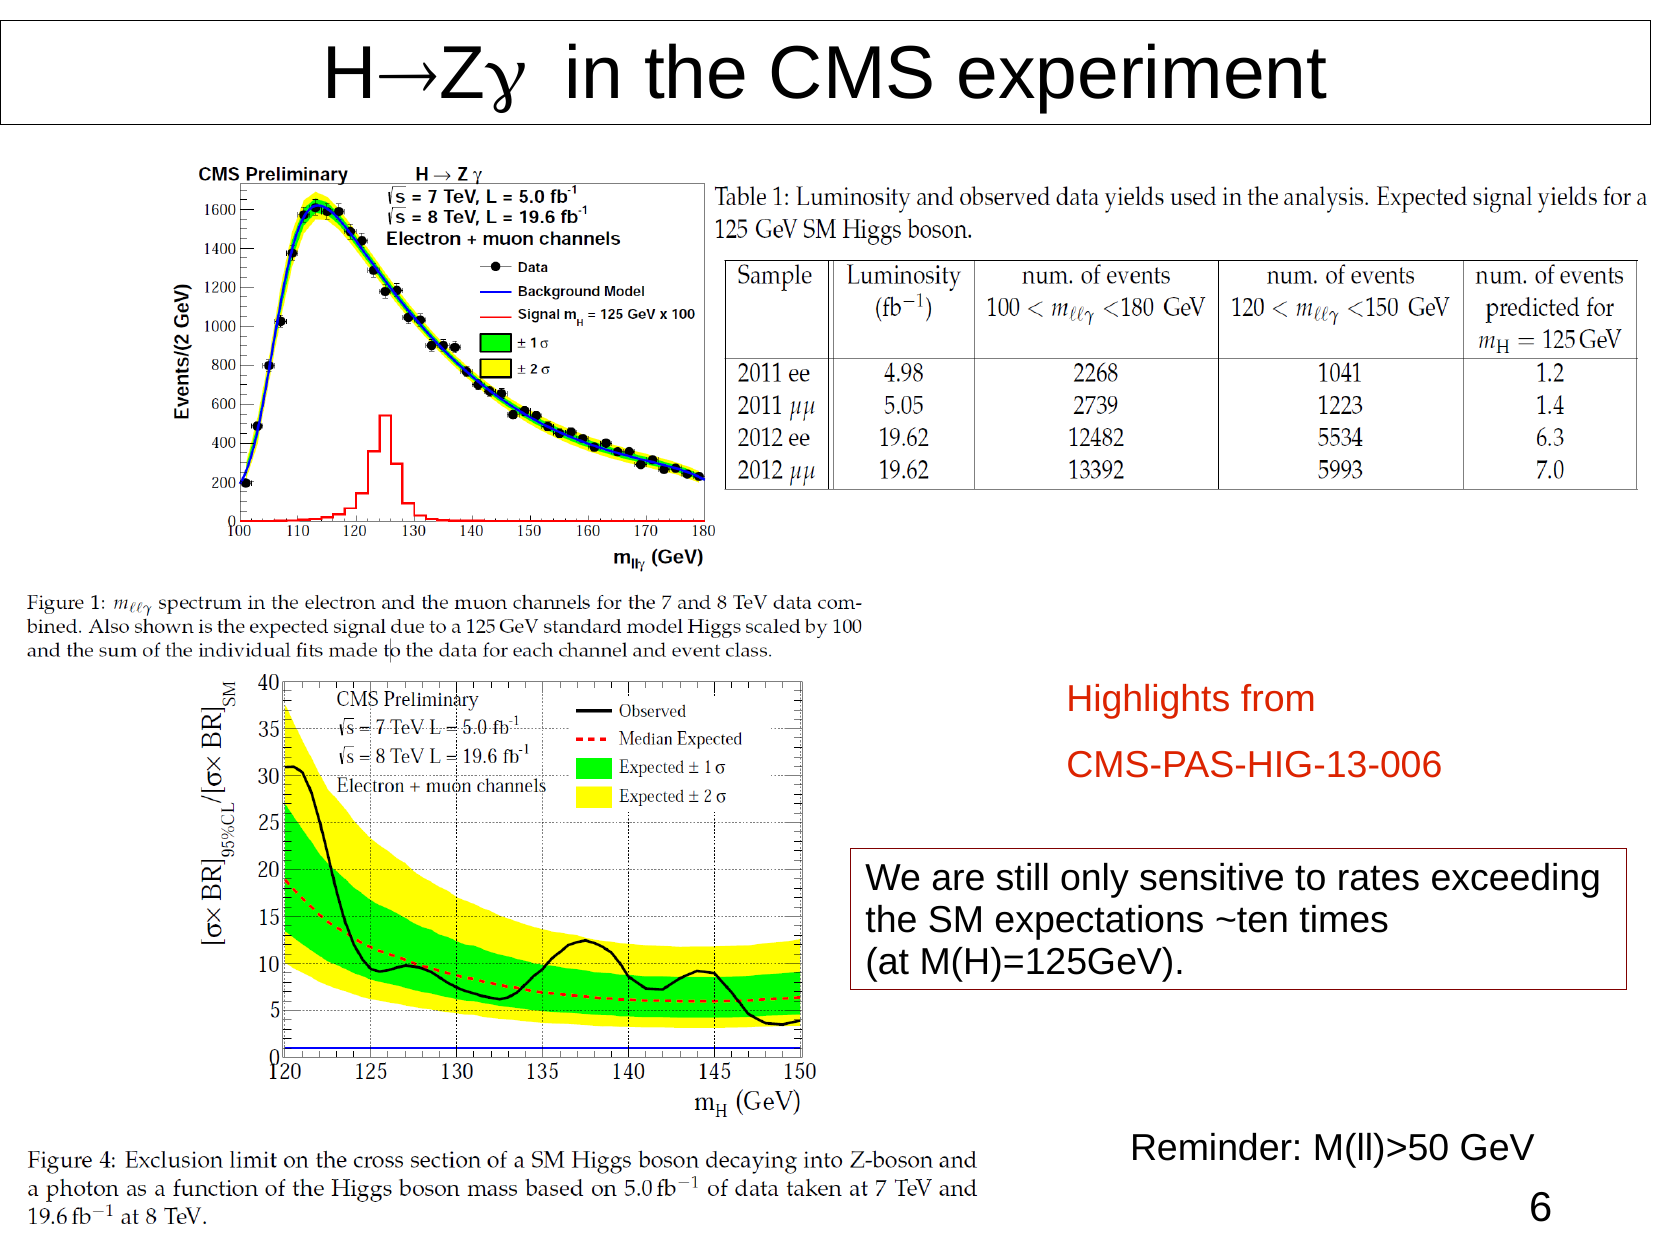

# HZ in the CMS experiment
Highlights from
CMS-PAS-HIG-13-006
We are still only sensitive to rates exceeding
the SM expectations ~ten times
(at M(H)=125GeV).
Reminder: M(ll)>50 GeV
 The analysis flow was presented in LUM POG meeting and also here :
RunA : /SingleMu/Run2012A-PromptReco-v1/AOD
Only two Fills are used for the exercise and each contains only one (CMS) run of ~ 100 pb-1
Fill 2513 2596
run 191226 193621
JSON (this is the first version of the ICHEP file):
/afs/cern.ch/cms/CAF/CMSCOMM/COMM_DQM/certification/Collisions12/8TeV/Prompt/Cert_190456-195775_8TeV_PromptReco_Collisions12_JSON.txt
 MC (low lumi!)
Zmumu(DY):
/DYToMuMu_M-20_CT10_TuneZ2star_8TeV-powheg-pythia6/Summer12-PU_S8_START52_V9-v2/AODSIM
 DATA:
 May10 : /Mu/Run2010B-Nov4ReReco_v1/RECOMay 10 : /Mu/Run2010B-Nov4ReReco_v1/RECO
 v4 : /Mu/Run2010B-Nov4ReReco_v1/RECO
05Aug : /Mu/Run2010B-Nov4ReReco_v1/RECO
 v6
RunBv1
 MC
Zmumu(DY):
/DYToMuMu_M-20_CT10_TuneZ2_7TeV-powheg-pythia/Fall10-START38_V12-v1/GEN-SIM-RECO
QCD:
/QCD_Pt-20_MuEnrichedPt-15_TuneZ2_7TeV-pythia6/Fall10-START38_V12-v1/GEN-SIM-RECO
/QCD_MuPt5EtaFilter_7TeV-pythia6/Fall10-START38_V12-v1/GEN-SIM-RECO
ttbar:
/TT_TuneZ2_7TeV-pythia6-tauola/Fall10-START38_V12-v1/GEN-SIM-RECO
Ztautau:
/DYToTauTau_M-20_TuneZ2_7TeV-pythia6-tauola/Fall10-START38_V12-v1/GEN-SIM-RECO
Wmunu:
/WToMuNu_TuneZ2_7TeV-pythia6/Fall10-START38_V12-v1/GEN-SIM-RECO
 DATA:
 May10 : /Mu/Run2010B-Nov4ReReco_v1/RECOMay 10 : /Mu/Run2010B-Nov4ReReco_v1/RECO
 v4 : /Mu/Run2010B-Nov4ReReco_v1/RECO
05Aug : /Mu/Run2010B-Nov4ReReco_v1/RECO
 v6
RunBv1
 MC
Zmumu(DY):
/DYToMuMu_M-20_CT10_TuneZ2_7TeV-powheg-pythia/Fall10-START38_V12-v1/GEN-SIM-RECO
QCD:
/QCD_Pt-20_MuEnrichedPt-15_TuneZ2_7TeV-pythia6/Fall10-START38_V12-v1/GEN-SIM-RECO
/QCD_MuPt5EtaFilter_7TeV-pythia6/Fall10-START38_V12-v1/GEN-SIM-RECO
ttbar:
/TT_TuneZ2_7TeV-pythia6-tauola/Fall10-START38_V12-v1/GEN-SIM-RECO
Ztautau:
/DYToTauTau_M-20_TuneZ2_7TeV-pythia6-tauola/Fall10-START38_V12-v1/GEN-SIM-RECO
Wmunu:
/WToMuNu_TuneZ2_7TeV-pythia6/Fall10-START38_V12-v1/GEN-SIM-RECO
 DATA:
 May10 :/DoubleMu/Run2011A-May10ReReco-v1/AOD
 v4 : /Mu/Run2010B-Nov4ReReco_v1/RECO
05Aug : /Mu/Run2010B-Nov4ReReco_v1/RECO
 v6
RunBv1
 MC
Zmumu(DY):
/DYToMuMu_M-20_CT10_TuneZ2_7TeV-powheg-pythia/Fall10-START38_V12-v1/GEN-SIM-RECO
QCD:
/QCD_Pt-20_MuEnrichedPt-15_TuneZ2_7TeV-pythia6/Fall10-START38_V12-v1/GEN-SIM-RECO
/QCD_MuPt5EtaFilter_7TeV-pythia6/Fall10-START38_V12-v1/GEN-SIM-RECO
ttbar:
/TT_TuneZ2_7TeV-pythia6-tauola/Fall10-START38_V12-v1/GEN-SIM-RECO
Ztautau:
/DYToTauTau_M-20_TuneZ2_7TeV-pythia6-tauola/Fall10-START38_V12-v1/GEN-SIM-RECO
Wmunu:
/WToMuNu_TuneZ2_7TeV-pythia6/Fall10-START38_V12-v1/GEN-SIM-RECO
 Regularly questions in HN appear related to luminosity calculation validity in particular
 “special” runs
 Could we have a discussion on this next week with an expert making a brief overview
 of different running conditions, and luminosity considerations for them
 Maybe we can arrive at a general statement so we can refer people to it (we can put it
 on our page)
 Do we want to take the opportunity and go through luminosity issues people consider
 “pending”?
 DATA:
 RunA : /SingleMu/Run2012A-PromptReco-v1/AOD
 RunB : /SingleMu/Run2012B-PromptReco-v1/AOD
Divided in:
“Run” A1 A2 A3 A4 A5
run 190456-190738
range
 B1 B2 B3 B4 B5
JSON:
/afs/cern.ch/cms/CAF/CMSCOMM/COMM_DQM/certification/Collisions12/8TeV/Prompt/Cert_190456-195775_8TeV_PromptReco_Collisions12_JSON.txt
 MC (low lumi!)
Zmumu(DY):
/DYToMuMu_M-20_CT10_TuneZ2star_8TeV-powheg-pythia6/Summer12-PU_S8_START52_V9-v2/AODSIM
 DATA:
 RunA : /SingleMu/Run2012A-PromptReco-v1/AOD
 RunB : /SingleMu/Run2012B-PromptReco-v1/AOD
Divided in:
“Run” A1 A2 A3 A4 A5
run 190456-190738
range
 B1 B2 B3 B4 B5
JSON:
/afs/cern.ch/cms/CAF/CMSCOMM/COMM_DQM/certification/Collisions12/8TeV/Prompt/Cert_190456-195775_8TeV_PromptReco_Collisions12_JSON.txt
 MC (low lumi!)
Zmumu(DY):
/DYToMuMu_M-20_CT10_TuneZ2star_8TeV-powheg-pythia6/Summer12-PU_S8_START52_V9-v2/AODSIM
 DATA:
 runs
 May10 : /DoubleMu/Run2011A-May10ReReco-v1/AOD | 160329-163869
 v4 : /DoubleMu/Run2011A-PromptReco-v4/AOD | 165071-168437
 05Aug : /DoubleMu/Run2011A-05Aug2011-v1/AOD | 170053-172619
 v6 : /DoubleMu/Run2011A-PromptReco-v6/AOD | 172620-175770
RunBv1 : /DoubleMu/Run2011B-PromptReco-v1/AOD | 175832-180296
JSONs:
/afs/cern.ch/cms/CAF/CMSCOMM/COMM_DQM/certification/Collisions11/7TeV/Reprocessing/Cert_160404-163869_7TeV_May10ReReco_Collisions11_JSON_v3.txt
/afs/cern.ch/cms/CAF/CMSCOMM/COMM_DQM/certification/Collisions11/7TeV/Prompt/Cert_160404-180252_7TeV_PromptReco_Collisions11_JSON.txt
/afs/cern.ch/cms/CAF/CMSCOMM/COMM_DQM/certification/Collisions11/7TeV/Reprocessing/Cert_170249-172619_7TeV_ReReco5Aug_Collisions11_JSON_v3.txt
 MC
Zmumu(DY):
/DYToMuM/DYToMuMu_M-20_CT10_TuneZ2_7TeV-powheg-pythia/Fall11-PU_S6_START42_V14B-v1/AODSIM
 DATA:
 RunA : /SingleMu/Run2012A-PromptReco-v1/AOD
 RunB : /SingleMu/Run2012B-PromptReco-v1/AOD
Divided in:
“Run” A1 A2 A3 A4 A5
run 190456-190738 190782-191226 191242-191426 191691-191859 192989-193621
range
 “RunB” B1 B2 B3 B4 B5
run 190456-190738
range
JSON:
/afs/cern.ch/cms/CAF/CMSCOMM/COMM_DQM/certification/Collisions12/8TeV/Prompt/Cert_190456-195775_8TeV_PromptReco_Collisions12_JSON.txt
 MC (low lumi!)
Zmumu(DY):
/DYToMuMu_M-20_CT10_TuneZ2star_8TeV-powheg-pythia6/Summer12-PU_S8_START52_V9-v2/AODSIM
 DATA:
 RunA : /SingleMu/Run2012A-PromptReco-v1/AOD
 RunB : /SingleMu/Run2012B-PromptReco-v1/AOD
Divided in:
“Run” A1 A2 A3 A4 A5
run 190456-190738 190782-191226 191242-191426 191691-191859 192989-193621
range
 “RunB” B1 B2 B3 B4 B5
run
range
JSON:
/afs/cern.ch/cms/CAF/CMSCOMM/COMM_DQM/certification/Collisions12/8TeV/Prompt/Cert_190456-195775_8TeV_PromptReco_Collisions12_JSON.txt
 MC (low lumi!)
Zmumu(DY):
/DYToMuMu_M-20_CT10_TuneZ2star_8TeV-powheg-pythia6/Summer12-PU_S8_START52_V9-v2/AODSIM
 DATA:
 runs lumicalc2
 May10 : /DoubleMu/Run2011A-May10ReReco-v1/AOD | 160329-163869 216 pb-1
 v4 : /DoubleMu/Run2011A-PromptReco-v4/AOD | 165071-168437 930
 05Aug : /DoubleMu/Run2011A-05Aug2011-v1/AOD | 170053-172619 368
 v6 : /DoubleMu/Run2011A-PromptReco-v6/AOD | 172620-175770 659
RunBv1 : /DoubleMu/Run2011B-PromptReco-v1/AOD | 175832-178078 1385
 MC
Zmumu(DY):
/DYToMuMu_M-20_CT10_TuneZ2_7TeV-powheg-pythia/Fall11-PU_S6_START42_V14B-v1/AODSIM
/DYToMuMu_M-20_CT10_TuneZ2_7TeV-powheg-pythia/Fall10-START38_V12-v1/GEN-SIM-RECO
QCD:
/QCD_Pt-20_MuEnrichedPt-15_TuneZ2_7TeV-pythia6/Fall10-START38_V12-v1/GEN-SIM-RECO
/QCD_MuPt5EtaFilter_7TeV-pythia6/Fall10-START38_V12-v1/GEN-SIM-RECO
 DATA:
 runs lumicalc2
 May10 : /DoubleMu/Run2011A-May10ReReco-v1/AOD | 160329-163869 216 pb-1
 v4 : /DoubleMu/Run2011A-PromptReco-v4/AOD | 165071-168437 930
 05Aug : /DoubleMu/Run2011A-05Aug2011-v1/AOD | 170053-172619 368
 v6 : /DoubleMu/Run2011A-PromptReco-v6/AOD | 172620-175770 659
RunBv1 : /DoubleMu/Run2011B-PromptReco-v1/AOD | 175832-178078 1385
 MC
Zmumu(DY):
/DYToMuMu_M-20_CT10_TuneZ2_7TeV-powheg-pythia/Fall11-PU_S6_START42_V14B-v1/AODSIM
/DYToMuMu_M-20_CT10_TuneZ2_7TeV-powheg-pythia/Fall10-START38_V12-v1/GEN-SIM-RECO
QCD:
/QCD_Pt-20_MuEnrichedPt-15_TuneZ2_7TeV-pythia6/Fall10-START38_V12-v1/GEN-SIM-RECO
/QCD_MuPt5EtaFilter_7TeV-pythia6/Fall10-START38_V12-v1/GEN-SIM-RECO